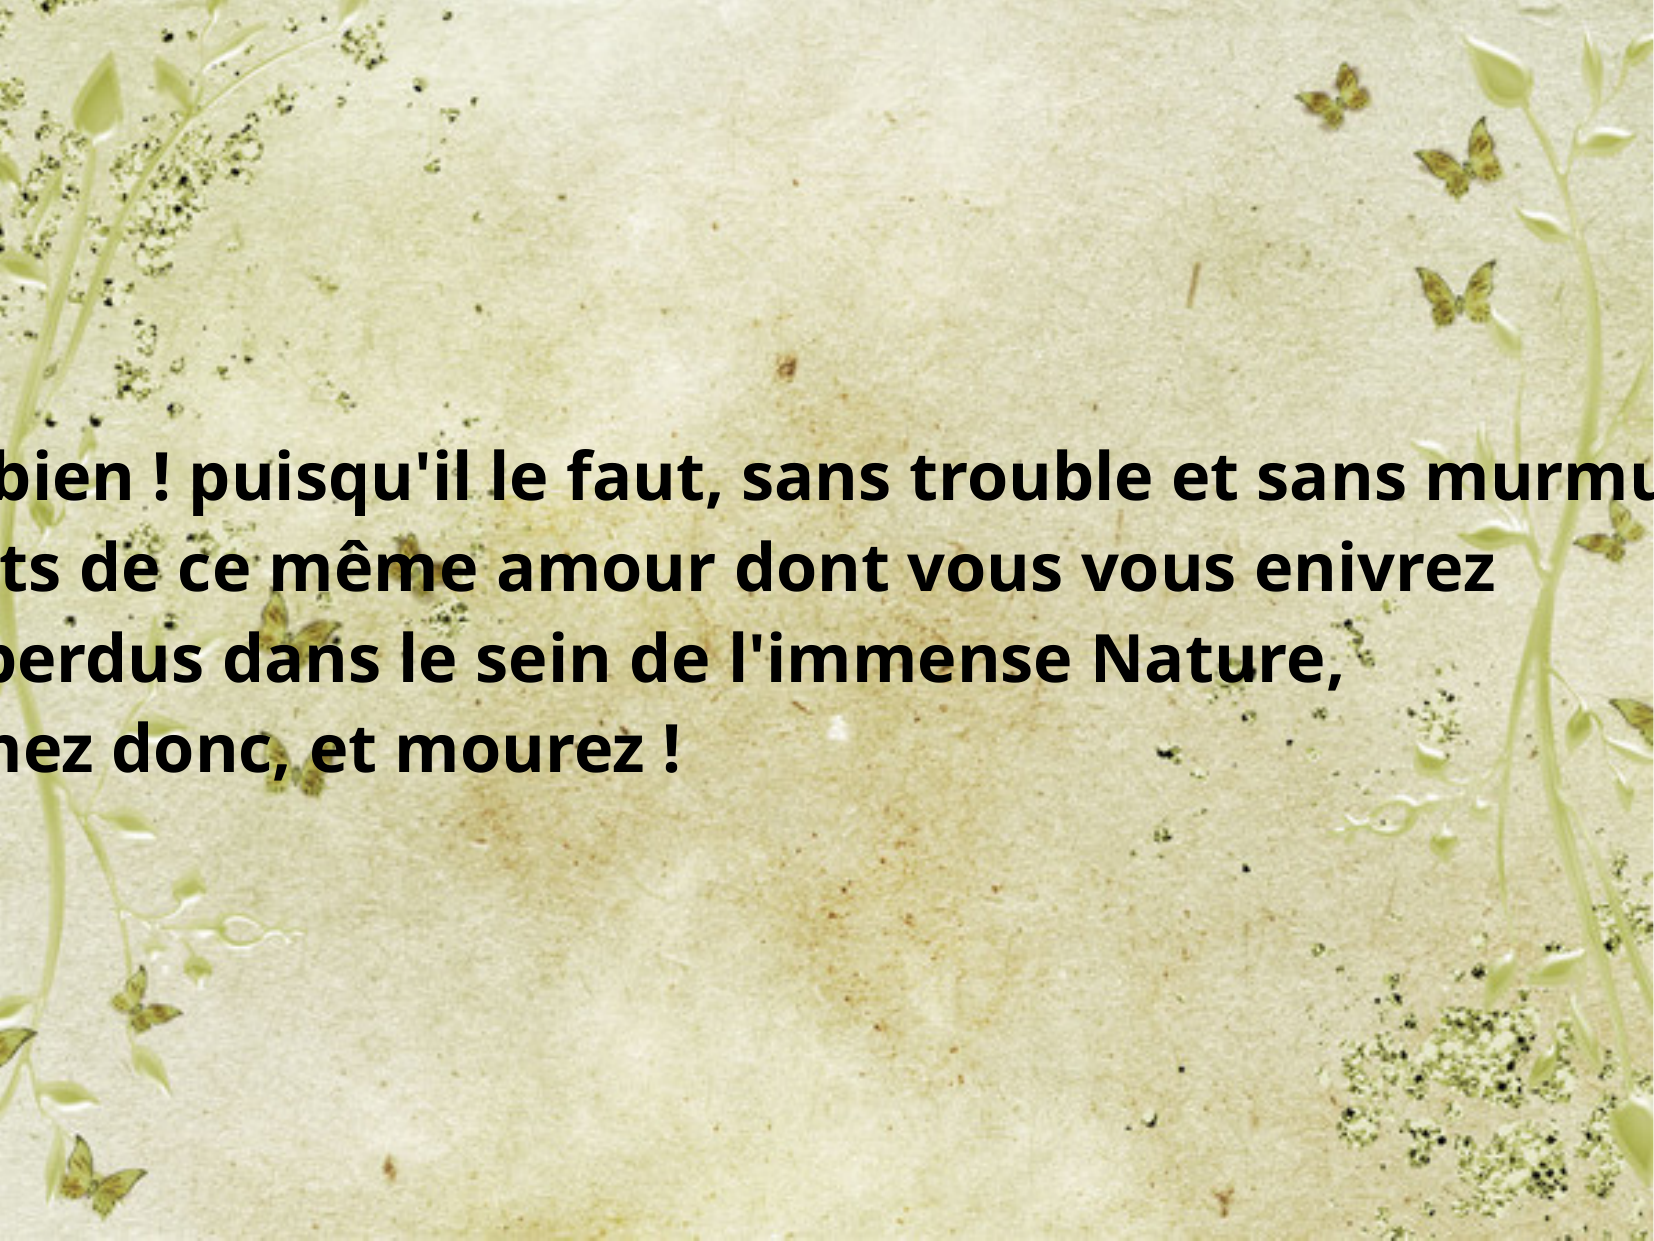

Eh bien ! puisqu'il le faut, sans trouble et sans murmure,
Forts de ce même amour dont vous vous enivrez
Et perdus dans le sein de l'immense Nature,
Aimez donc, et mourez !
#